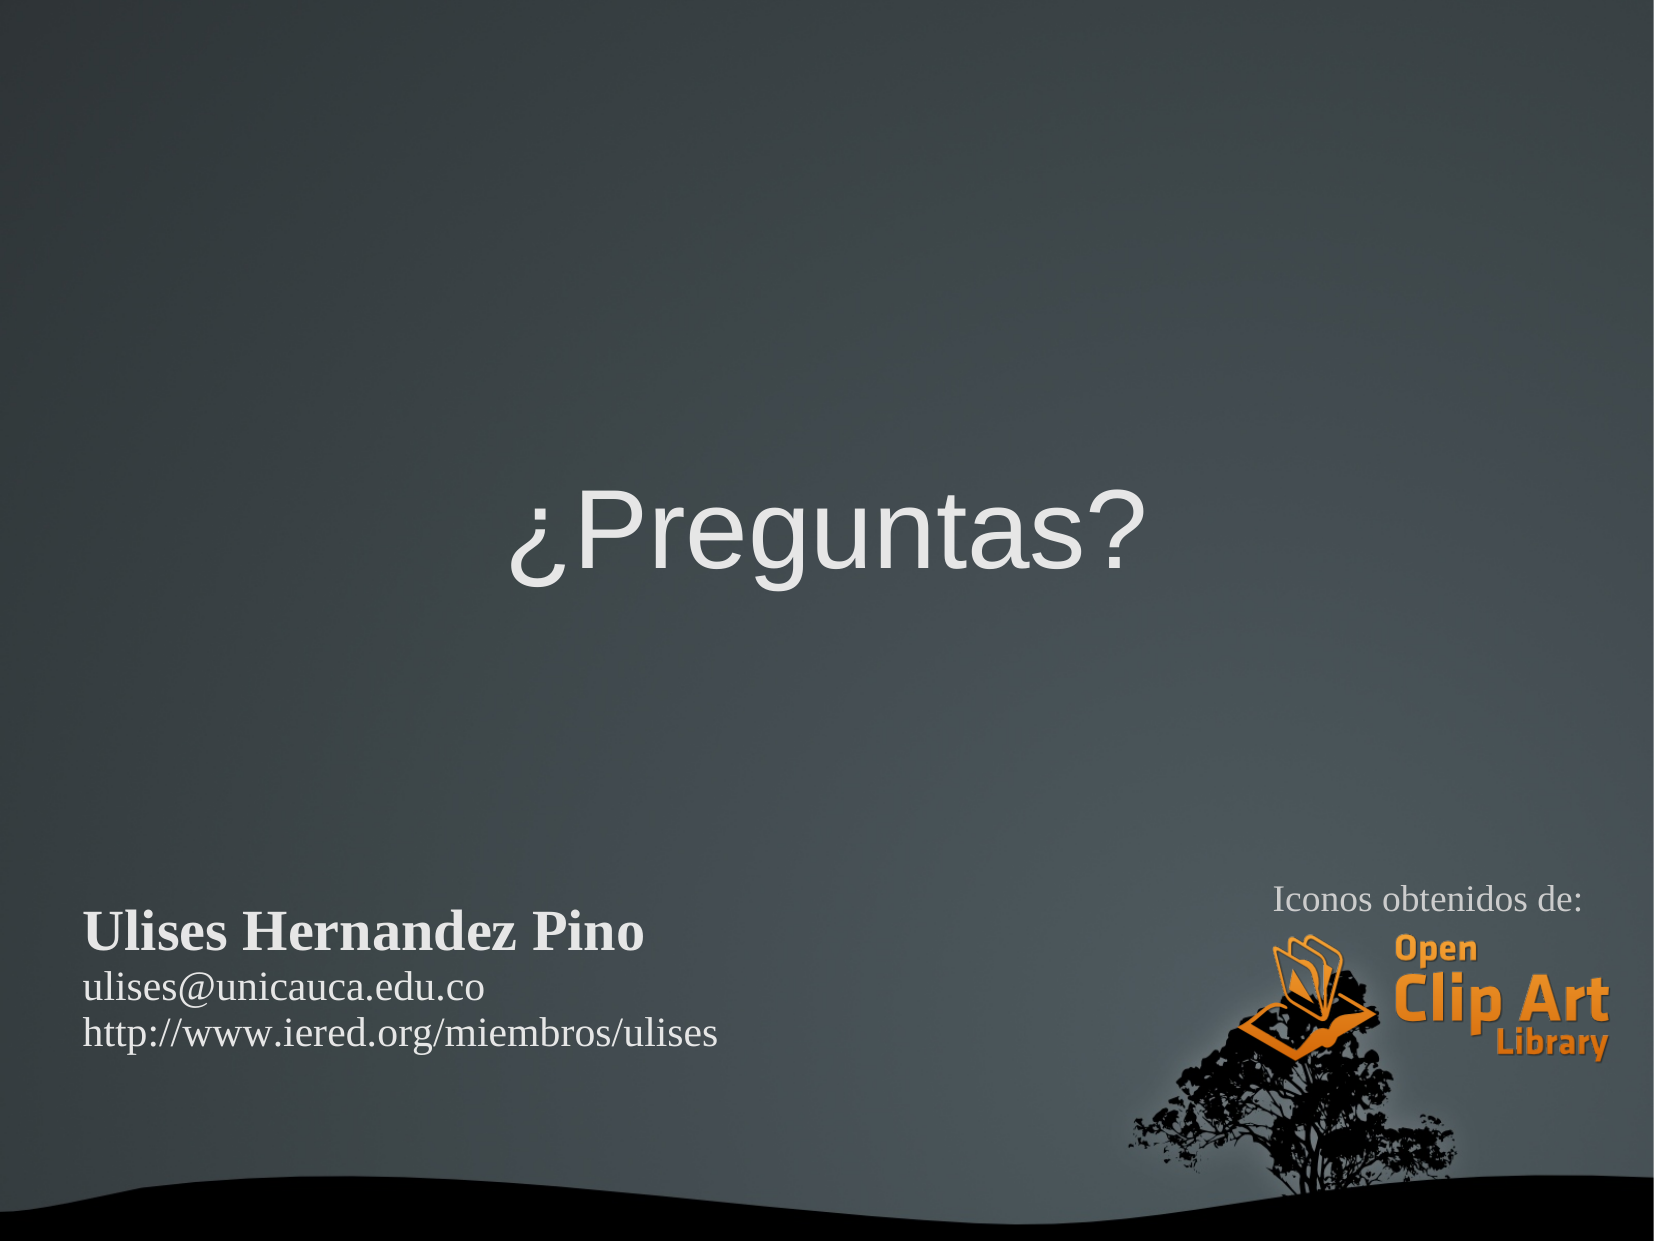

# ¿Preguntas?
Iconos obtenidos de:
Ulises Hernandez Pino
ulises@unicauca.edu.co
http://www.iered.org/miembros/ulises